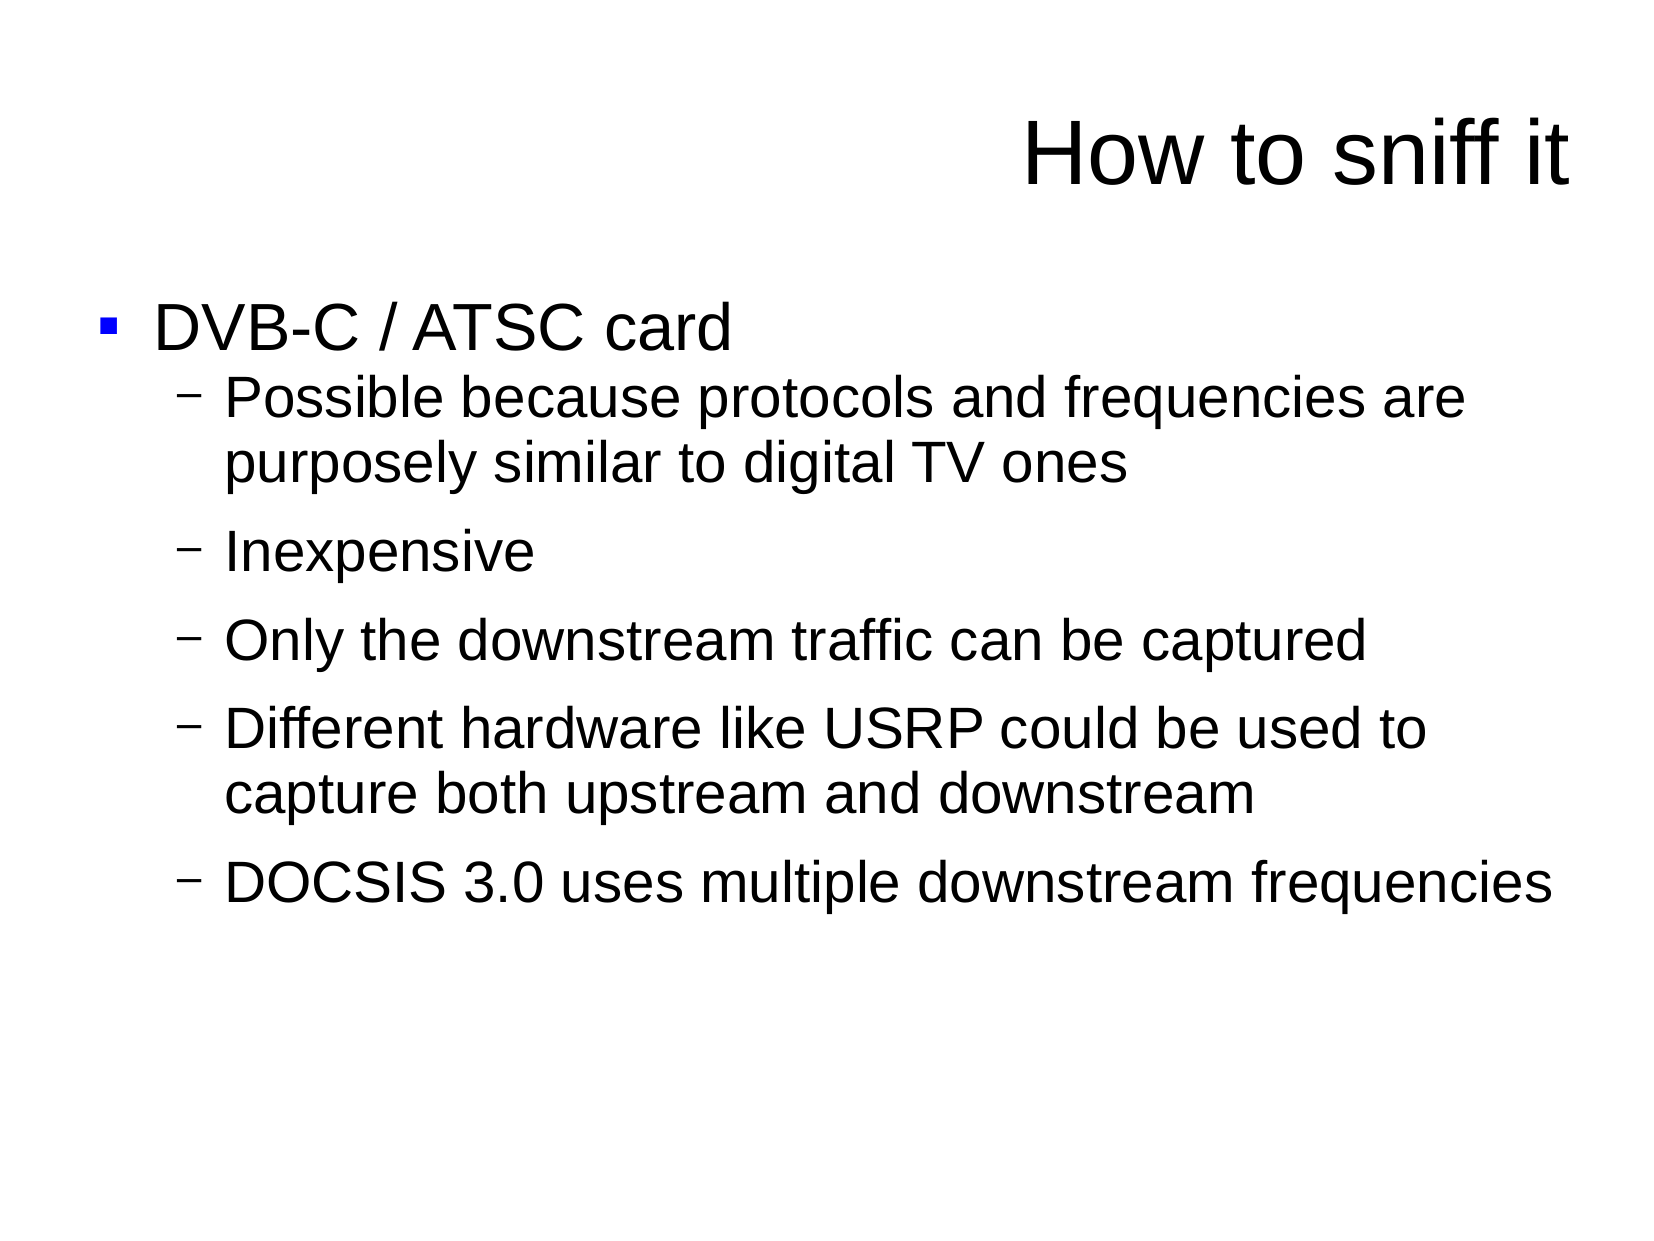

# How to sniff it
DVB-C / ATSC card
Possible because protocols and frequencies are purposely similar to digital TV ones
Inexpensive
Only the downstream traffic can be captured
Different hardware like USRP could be used to capture both upstream and downstream
DOCSIS 3.0 uses multiple downstream frequencies